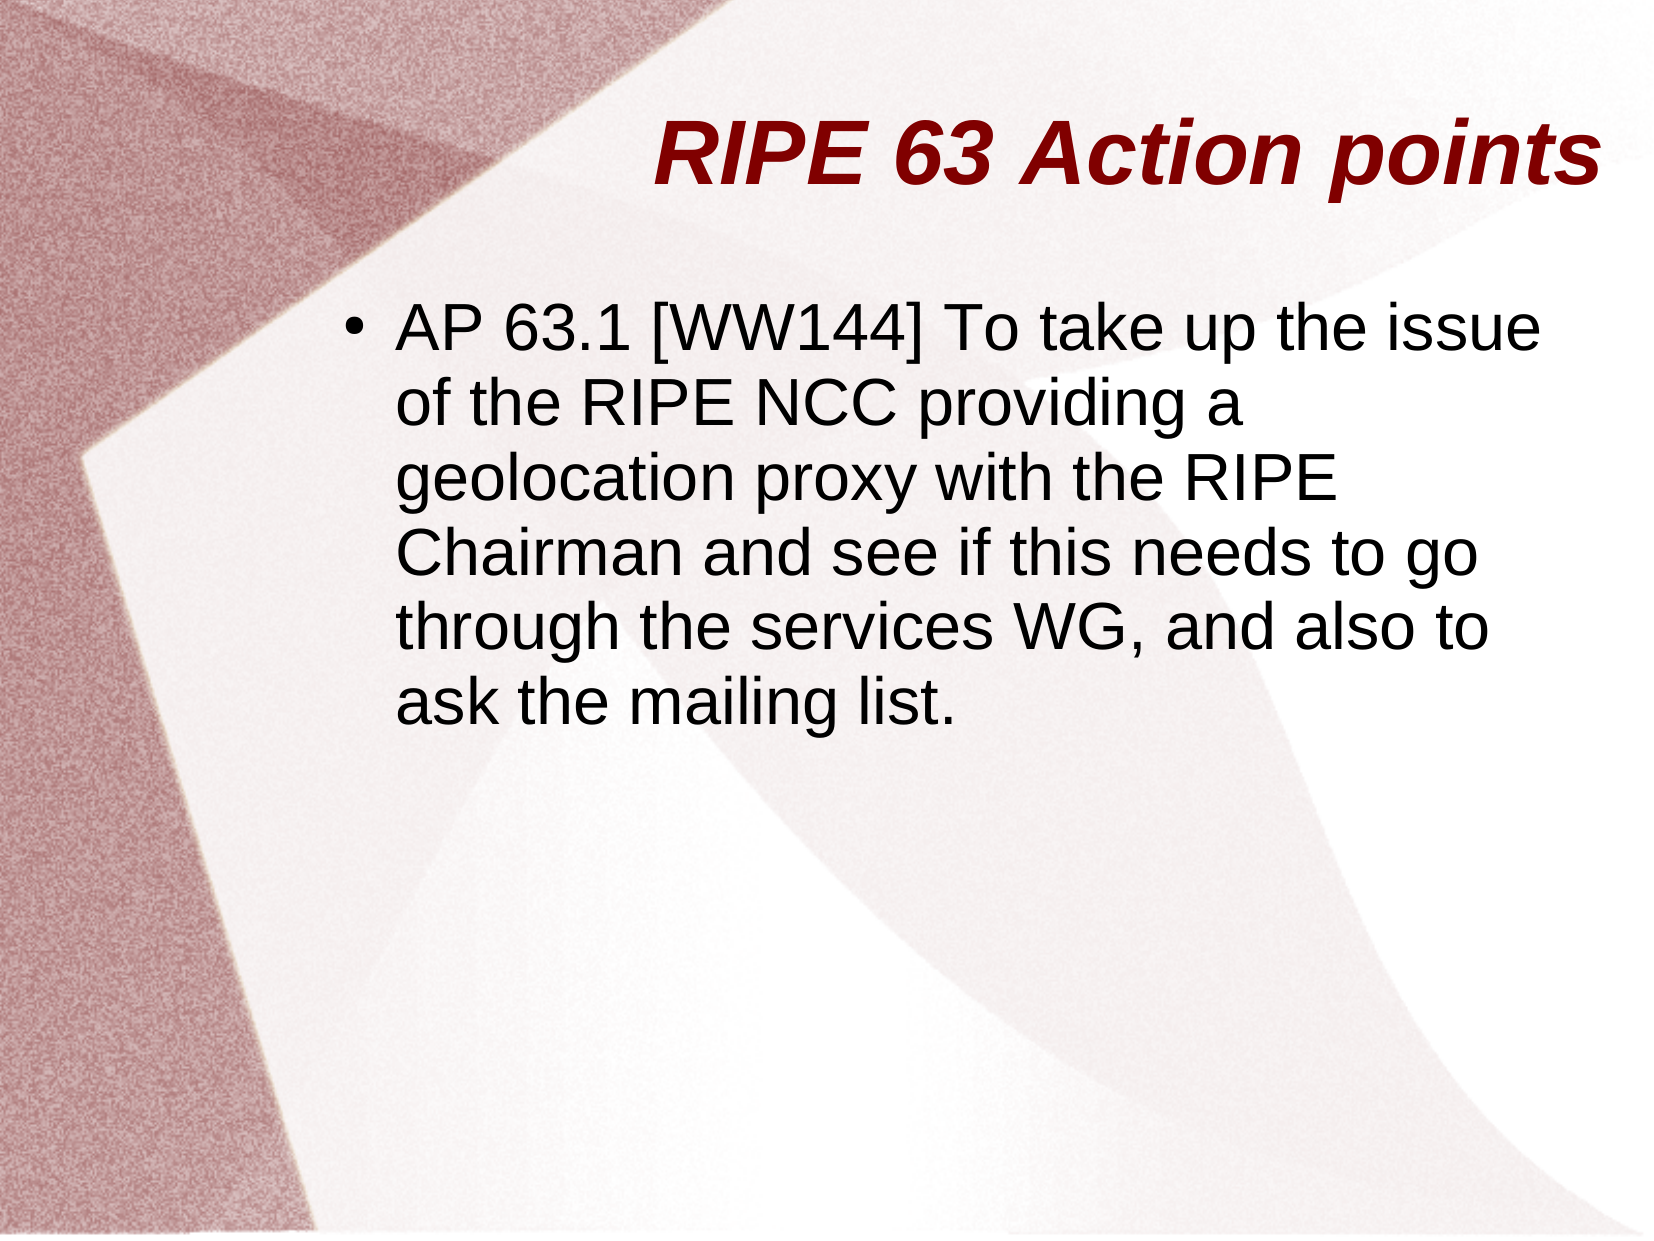

# RIPE 63 Action points
AP 63.1 [WW144] To take up the issue of the RIPE NCC providing a geolocation proxy with the RIPE Chairman and see if this needs to go through the services WG, and also to ask the mailing list.